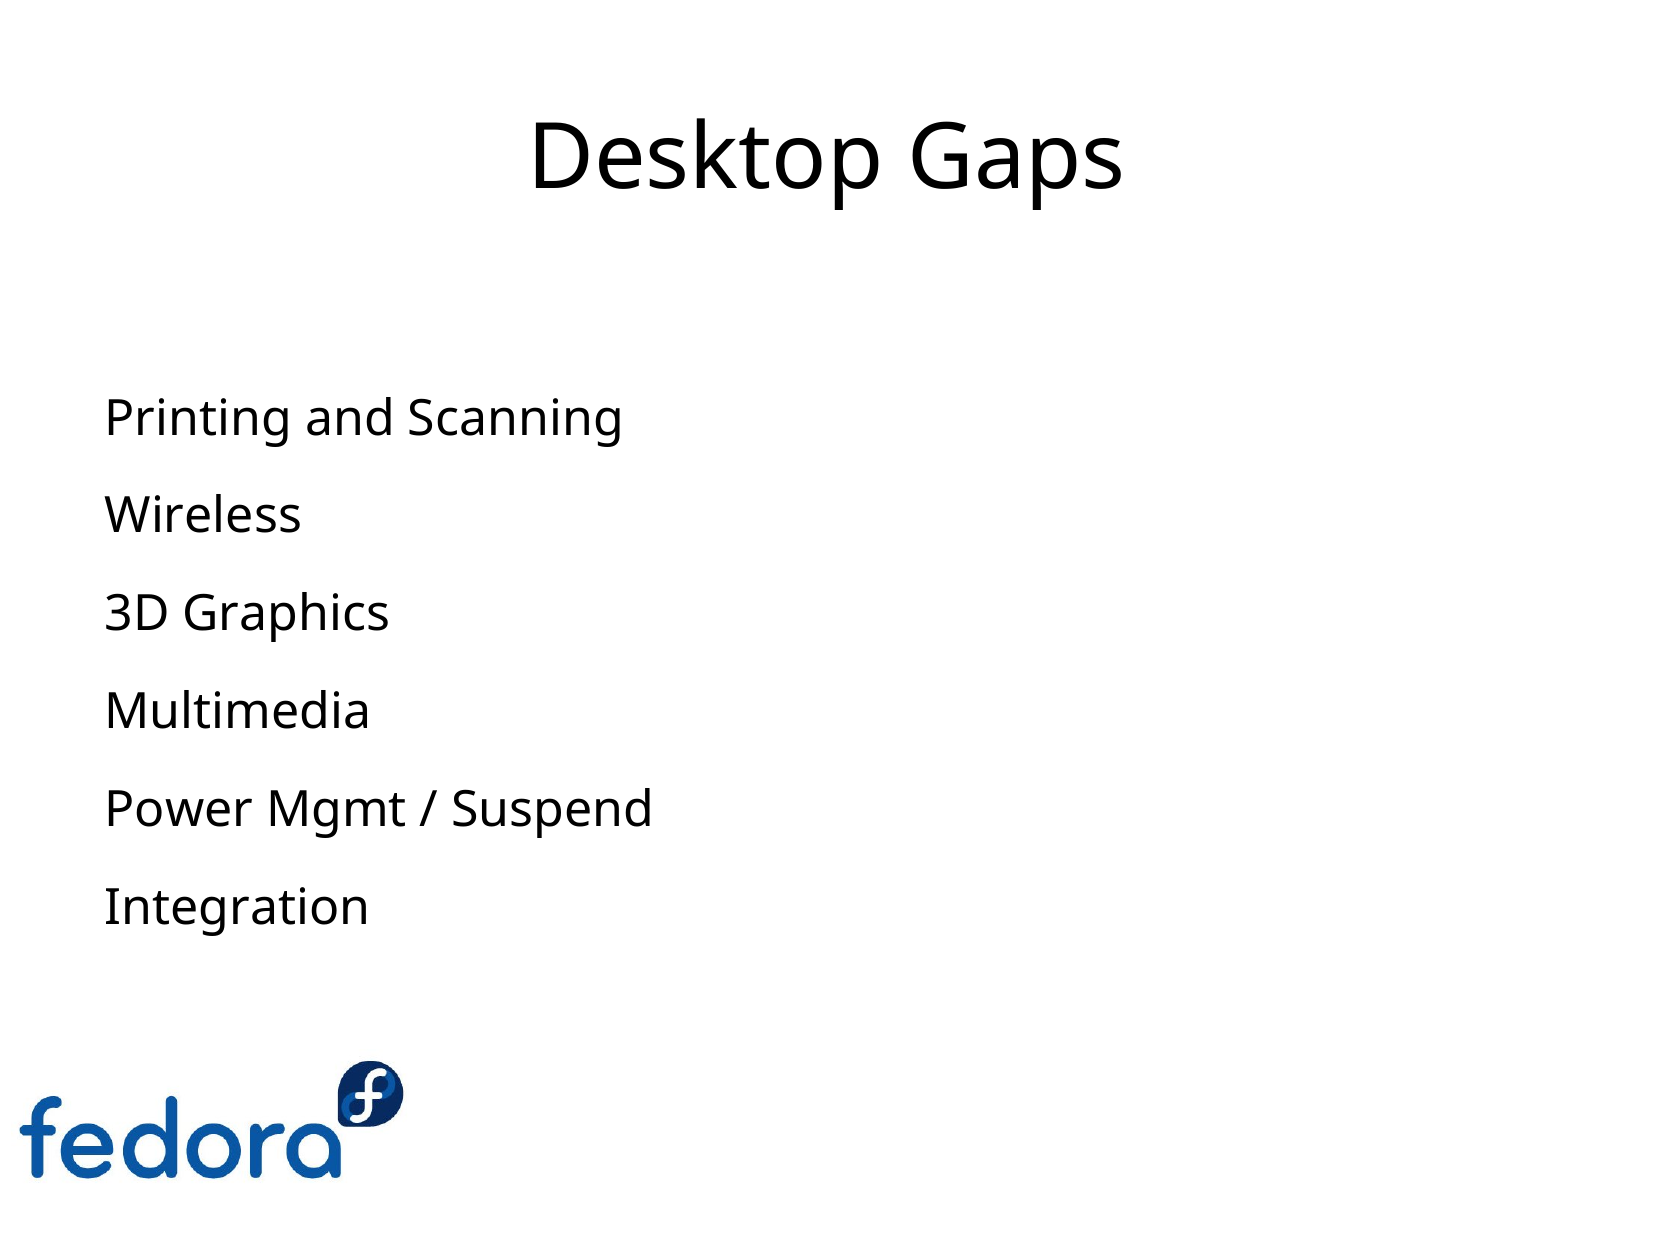

# Desktop Gaps
Printing and Scanning
Wireless
3D Graphics
Multimedia
Power Mgmt / Suspend
Integration